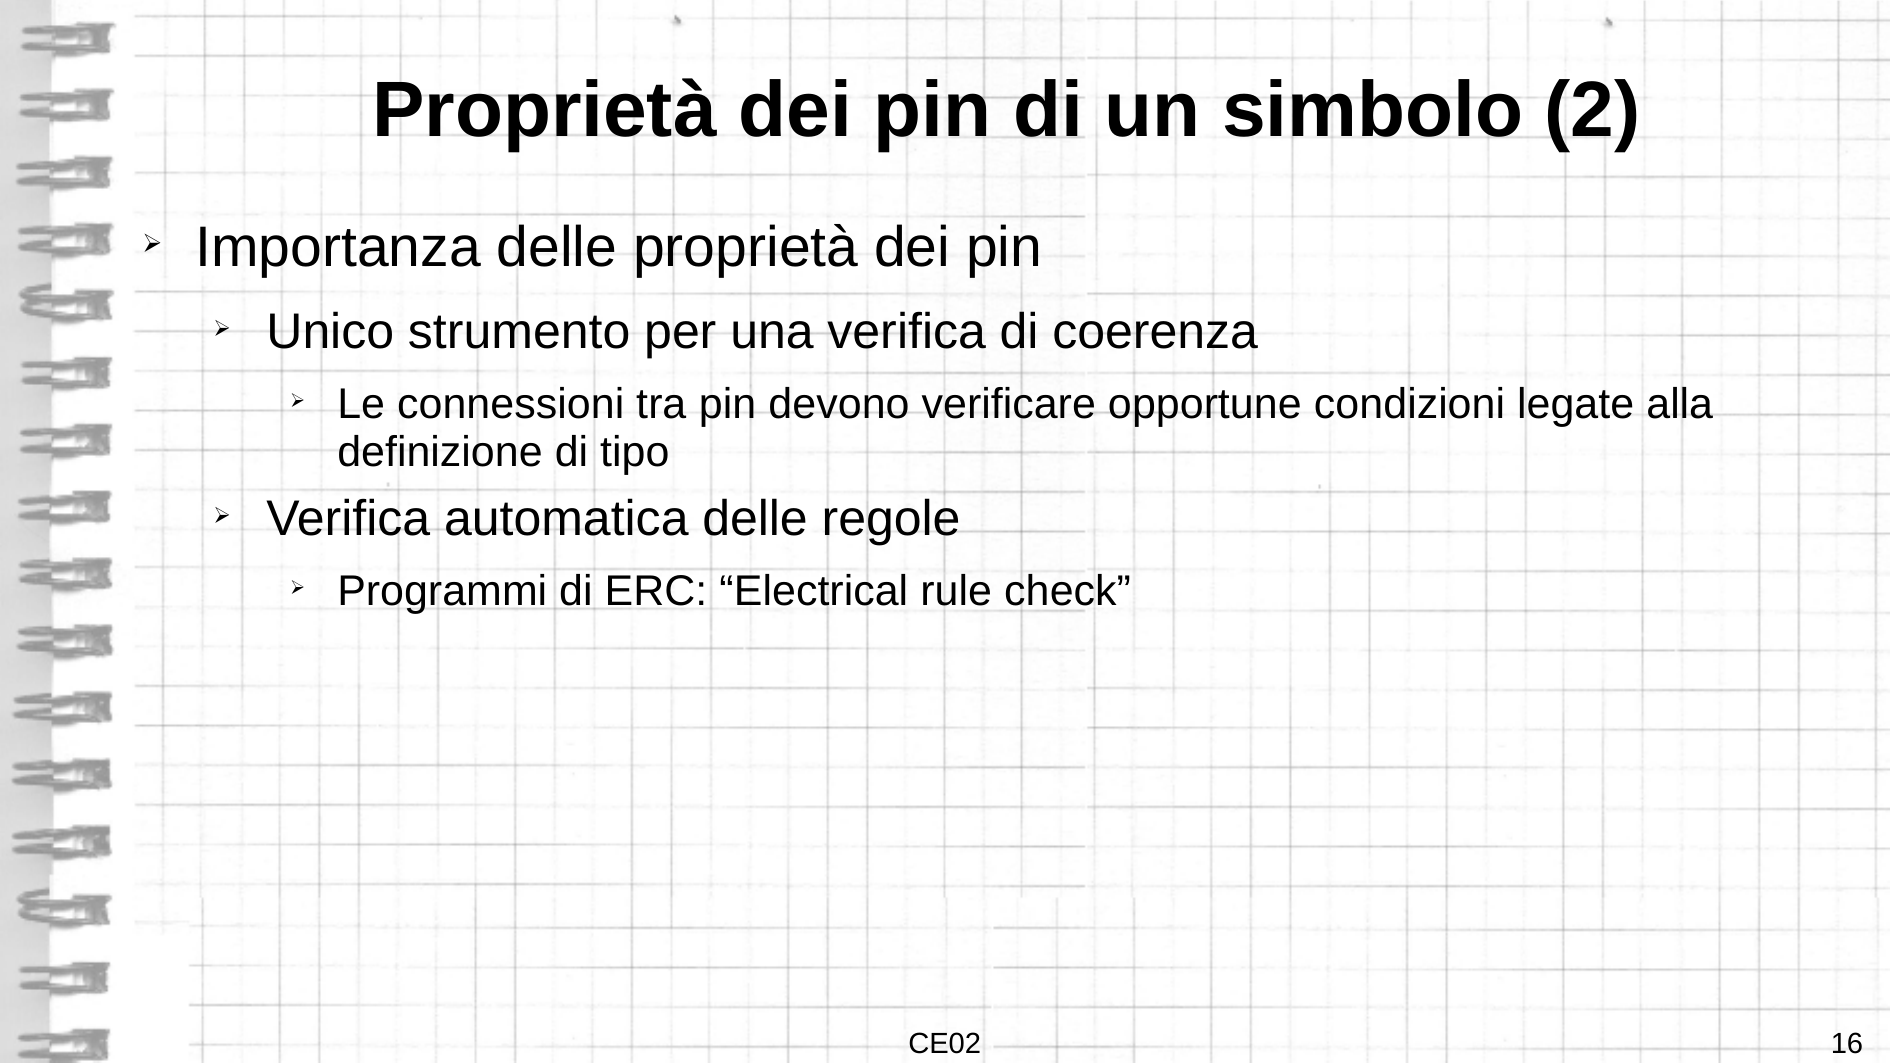

# Proprietà dei pin di un simbolo (2)
Importanza delle proprietà dei pin
Unico strumento per una verifica di coerenza
Le connessioni tra pin devono verificare opportune condizioni legate alla definizione di tipo
Verifica automatica delle regole
Programmi di ERC: “Electrical rule check”
CE02
16